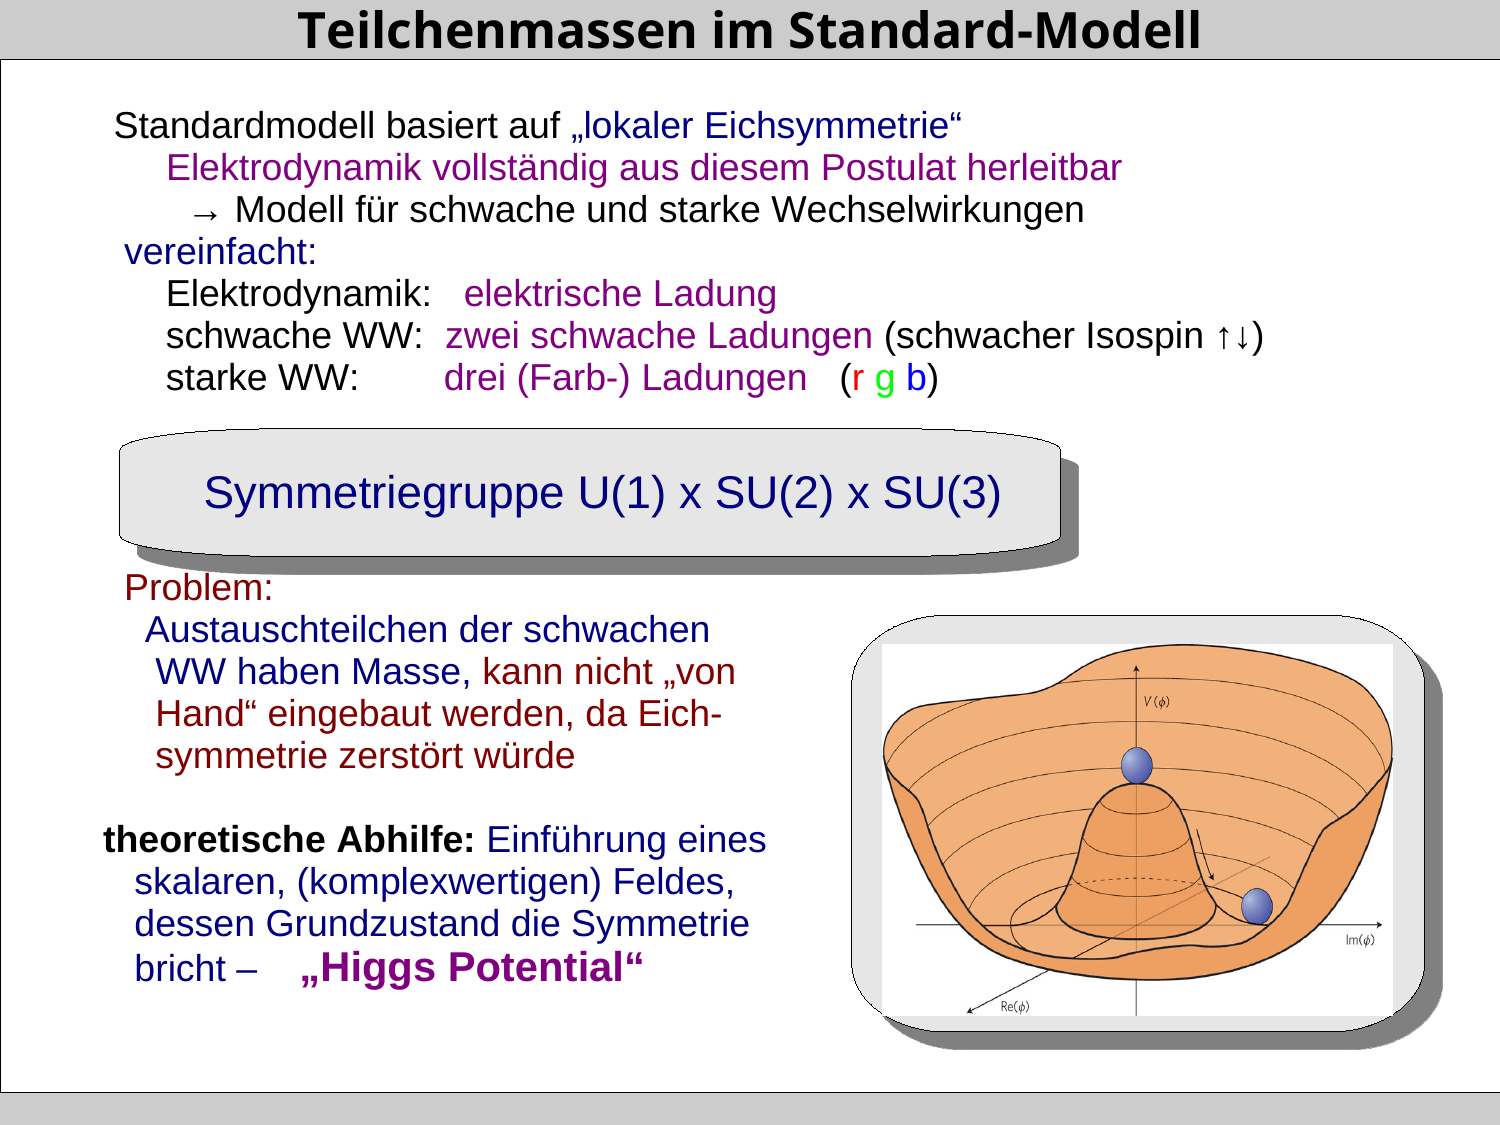

# Teilchenmassen im Standard-Modell
 Standardmodell basiert auf „lokaler Eichsymmetrie“
 Elektrodynamik vollständig aus diesem Postulat herleitbar
 → Modell für schwache und starke Wechselwirkungen
 vereinfacht:
 Elektrodynamik: elektrische Ladung
 schwache WW: zwei schwache Ladungen (schwacher Isospin ↑↓)
 starke WW: drei (Farb-) Ladungen (r g b)
 Problem:
 Austauschteilchen der schwachen
 WW haben Masse, kann nicht „von
 Hand“ eingebaut werden, da Eich-
 symmetrie zerstört würde
theoretische Abhilfe: Einführung eines
 skalaren, (komplexwertigen) Feldes,
 dessen Grundzustand die Symmetrie
 bricht – „Higgs Potential“
 Symmetriegruppe U(1) x SU(2) x SU(3)